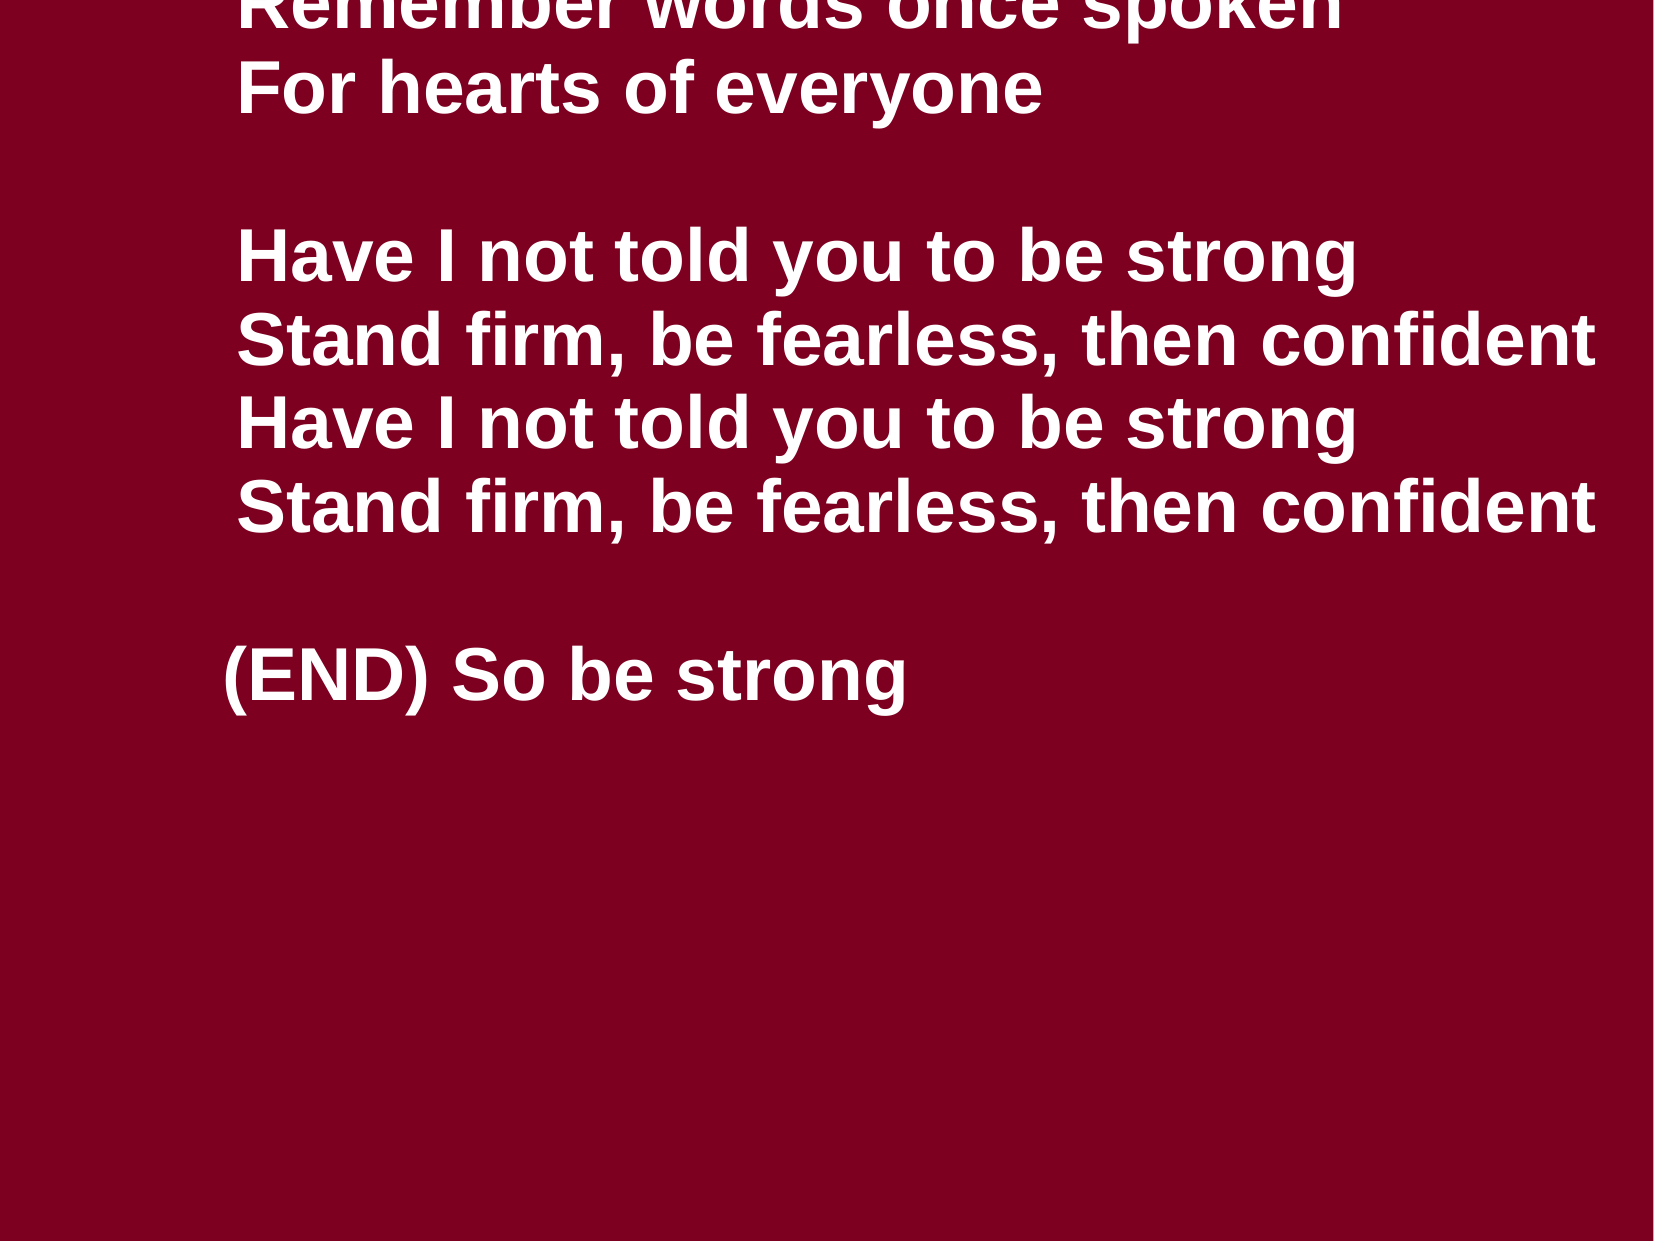

JOSHUA ONE
			There are times we're not certain
			And feel we can't go on
			Remember words once spoken
			For hearts of everyone
			Have I not told you to be strong
			Stand firm, be fearless, then confident
			Have I not told you to be strong
			Stand firm, be fearless, then confident
 (END) So be strong
#